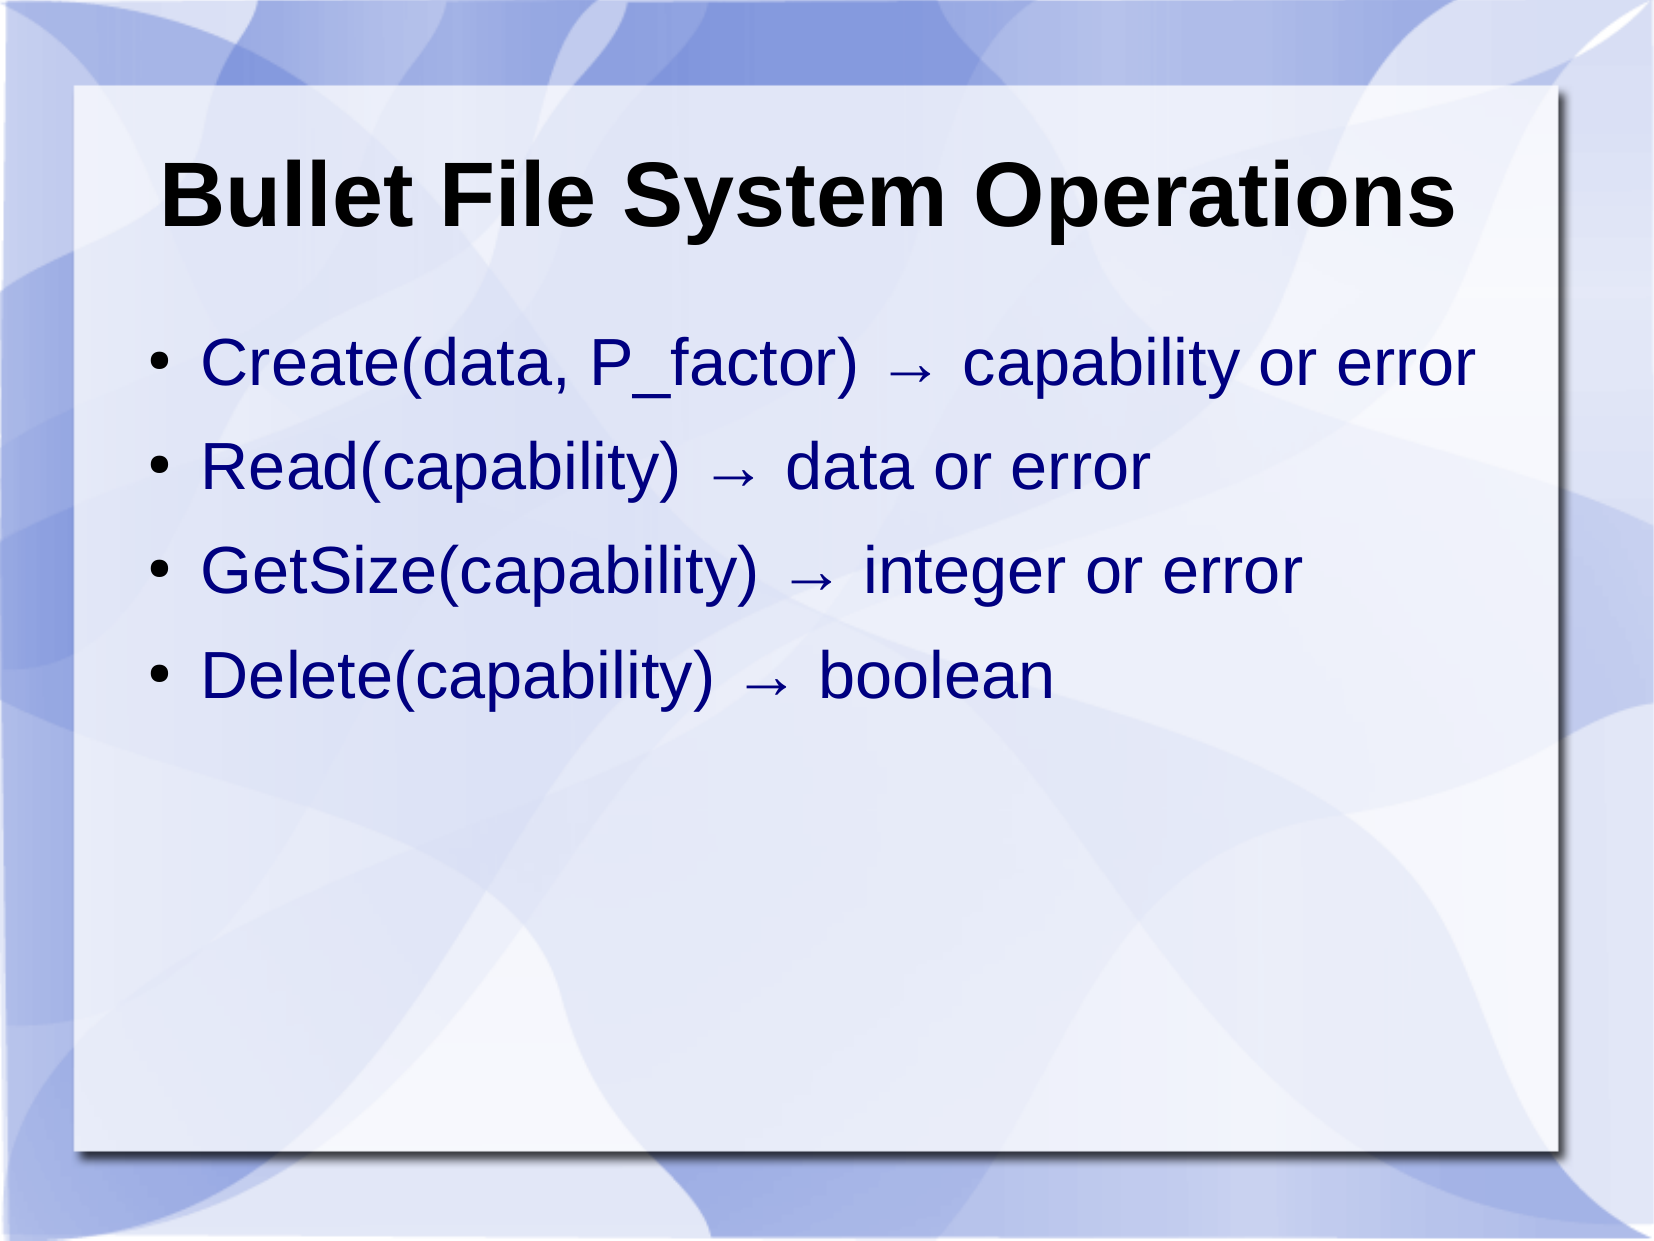

# Bullet File System Operations
Create(data, P_factor) → capability or error
Read(capability) → data or error
GetSize(capability) → integer or error
Delete(capability) → boolean